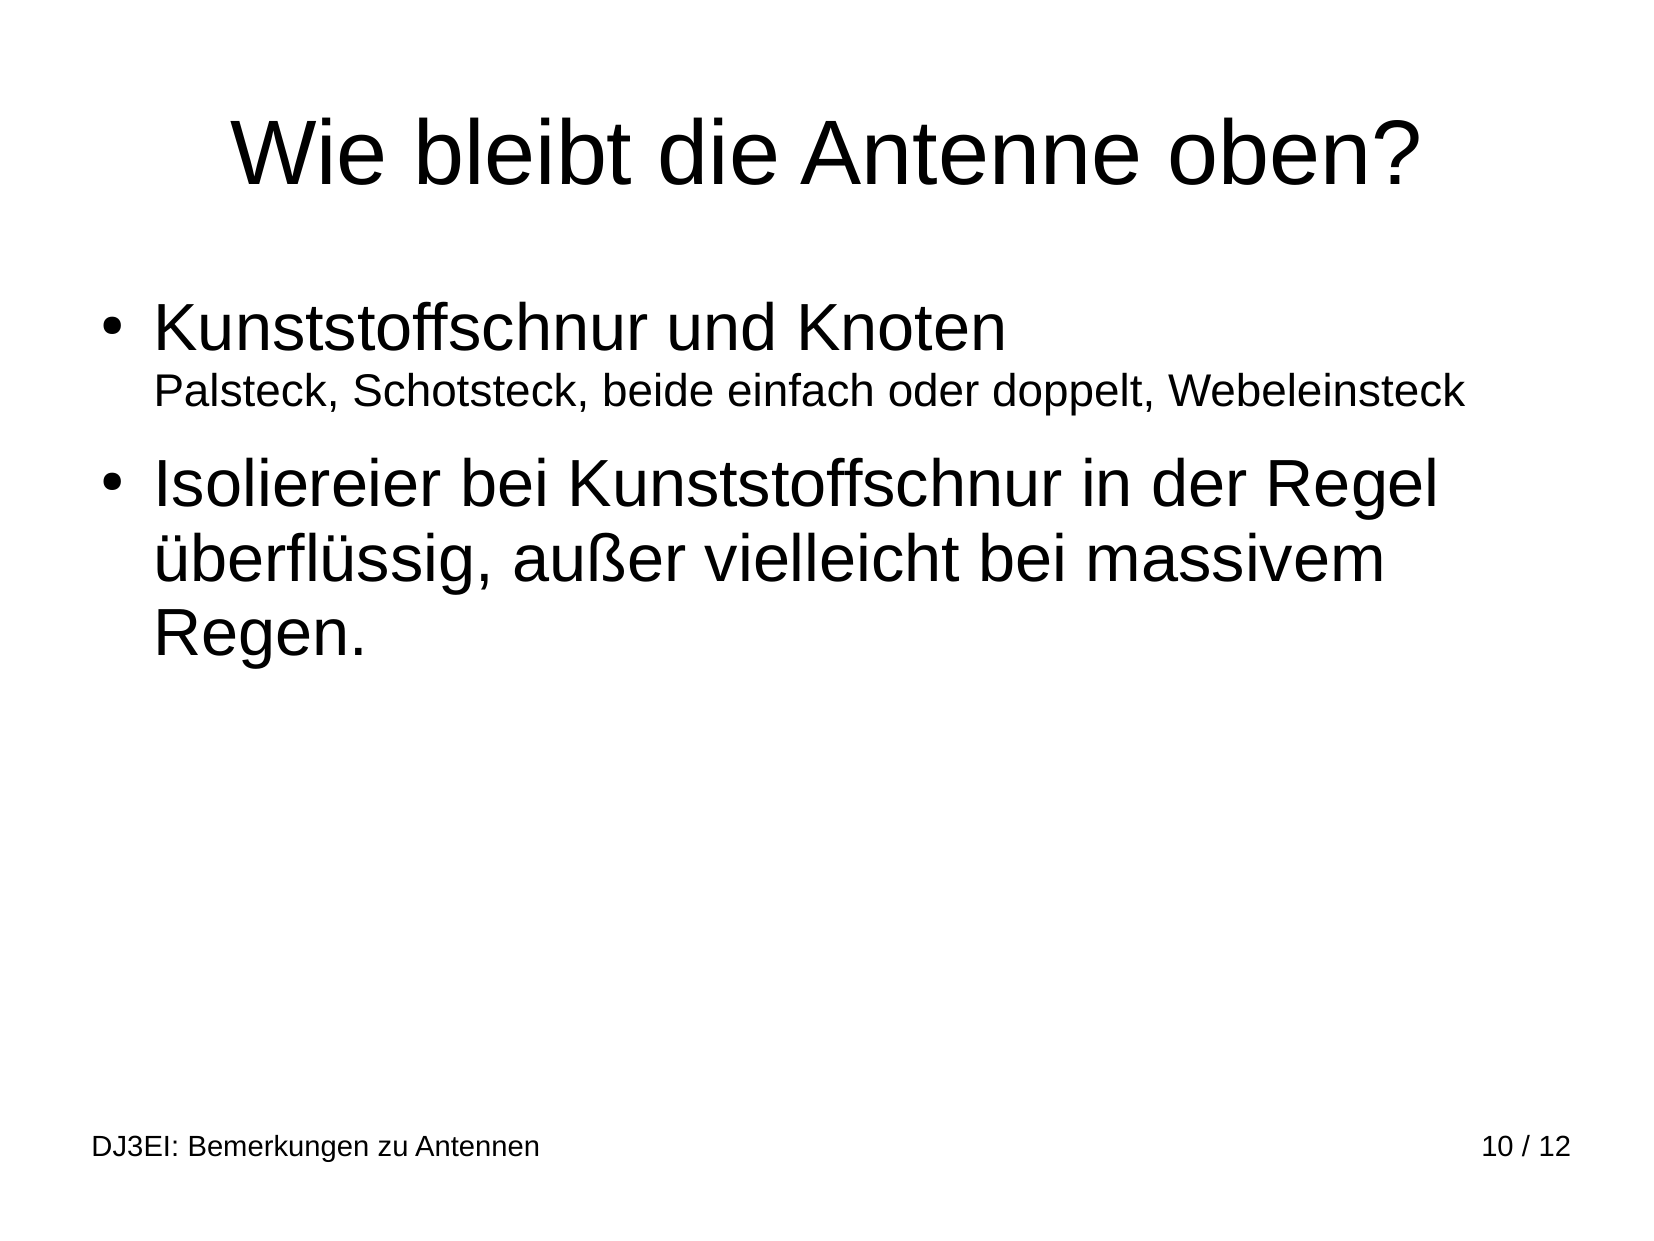

# Wie bleibt die Antenne oben?
Kunststoffschnur und Knoten
Palsteck, Schotsteck, beide einfach oder doppelt, Webeleinsteck
Isoliereier bei Kunststoffschnur in der Regel überflüssig, außer vielleicht bei massivem Regen.